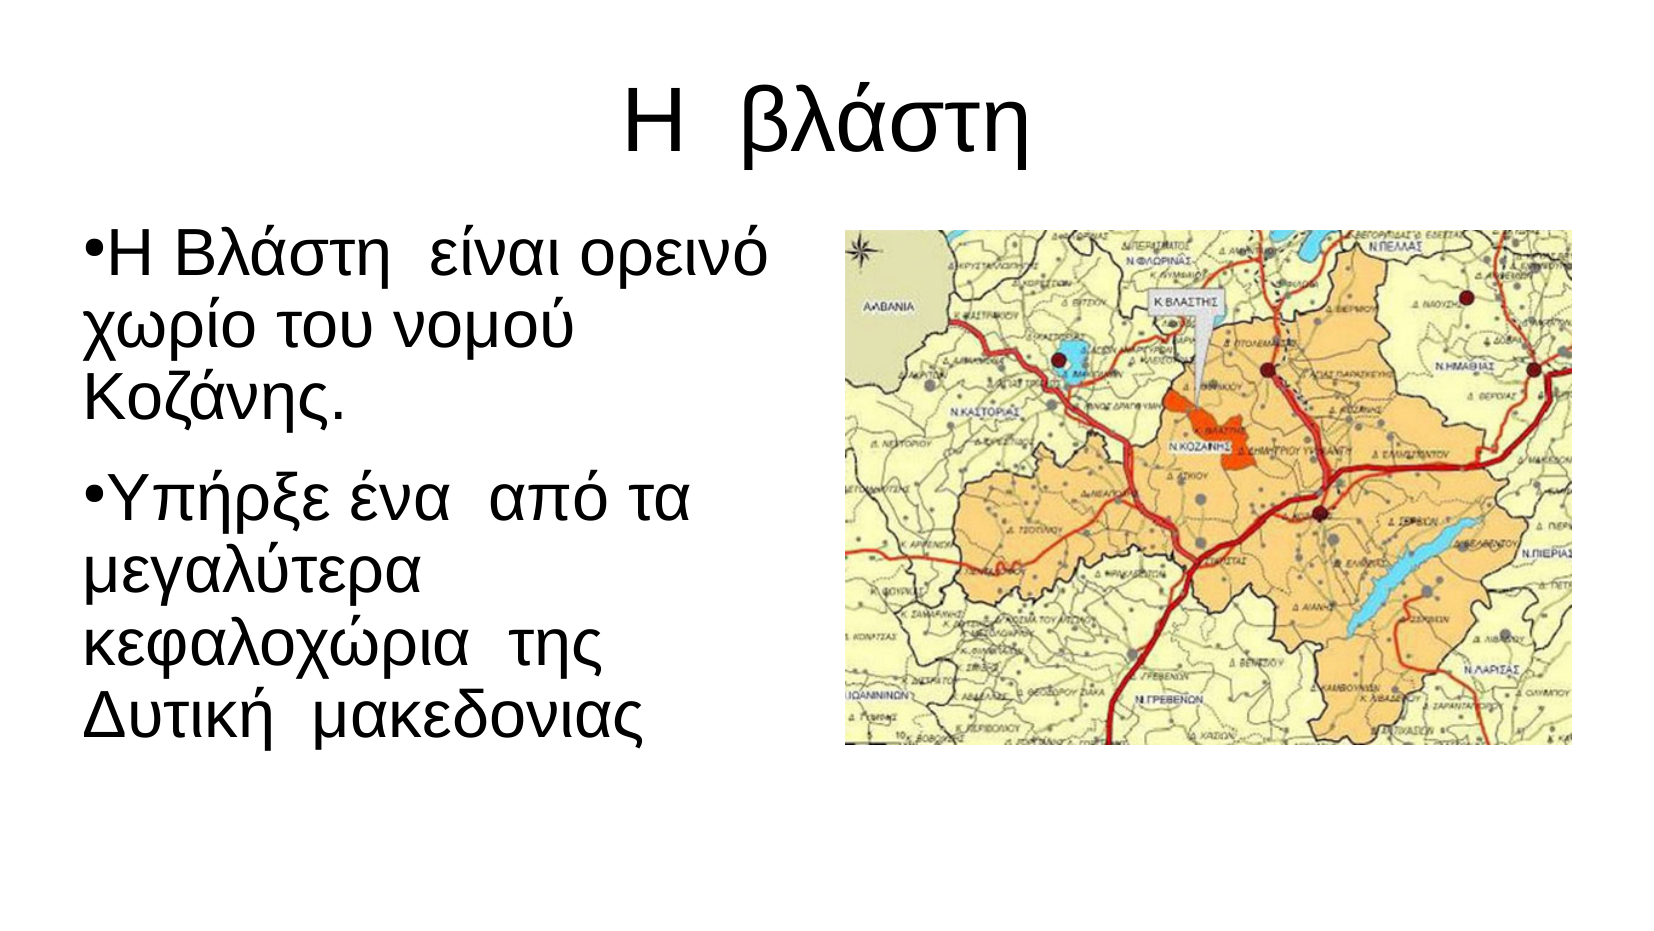

# Η βλάστη
Η Βλάστη είναι ορεινό χωρίο του νομού Κοζάνης.
Υπήρξε ένα από τα μεγαλύτερα κεφαλοχώρια της Δυτική μακεδονιας